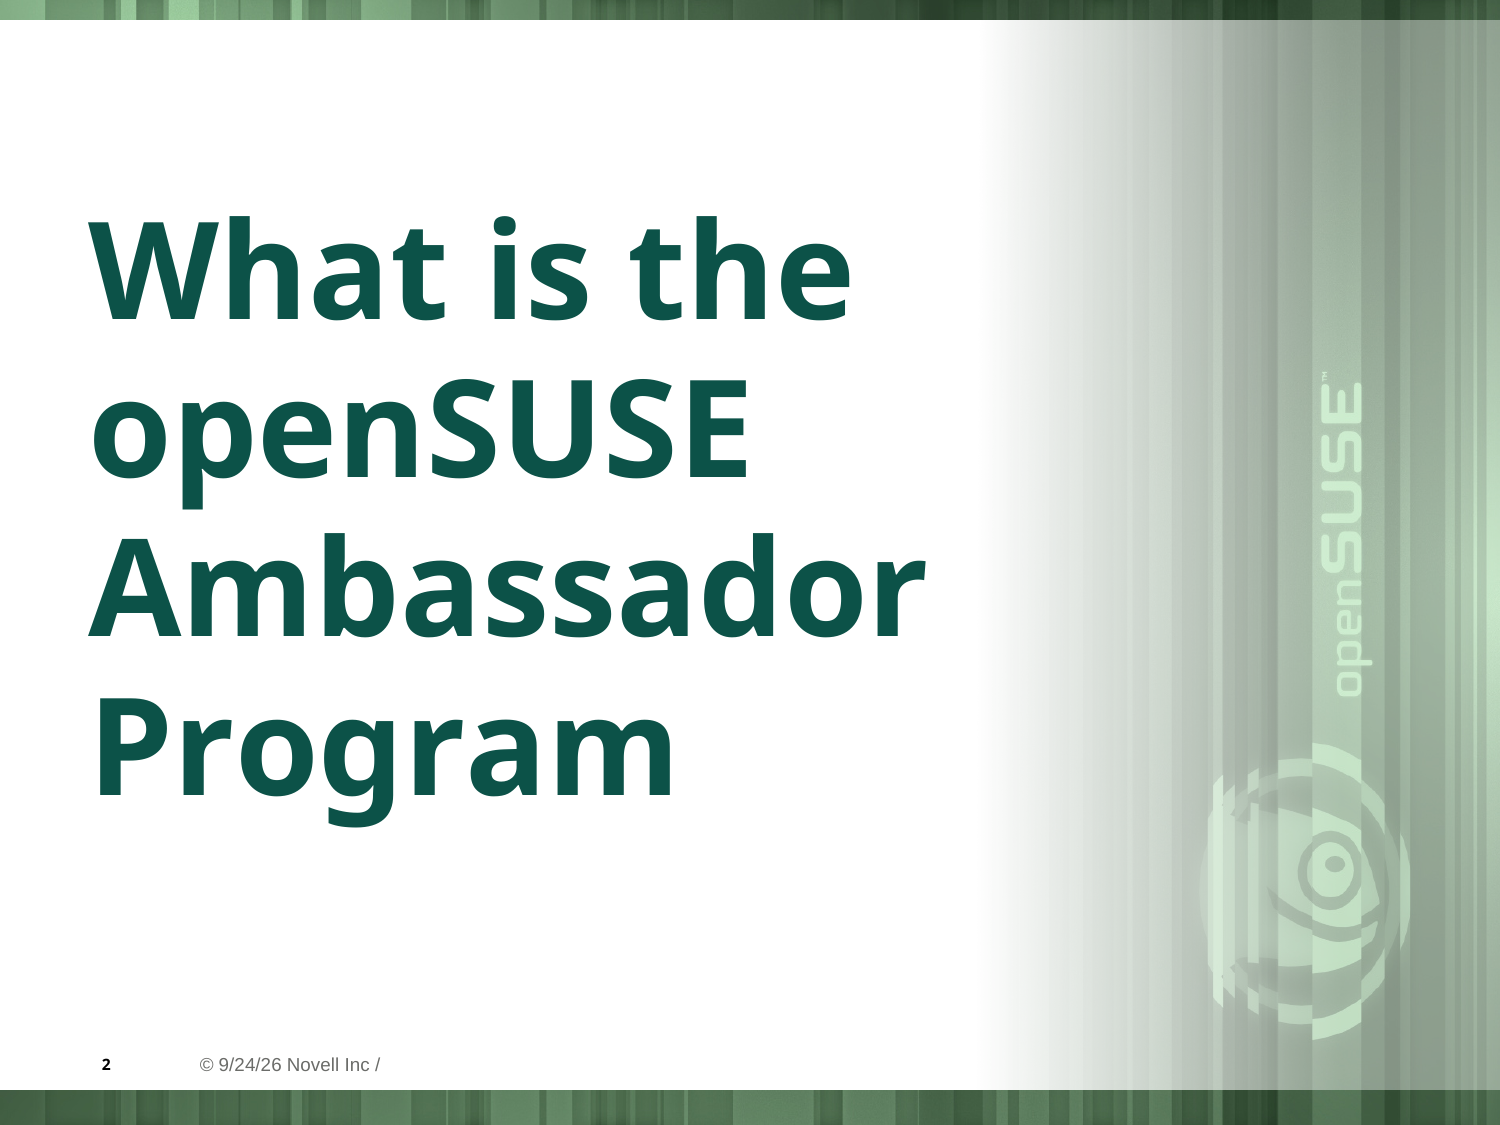

# What is the openSUSE Ambassador Program